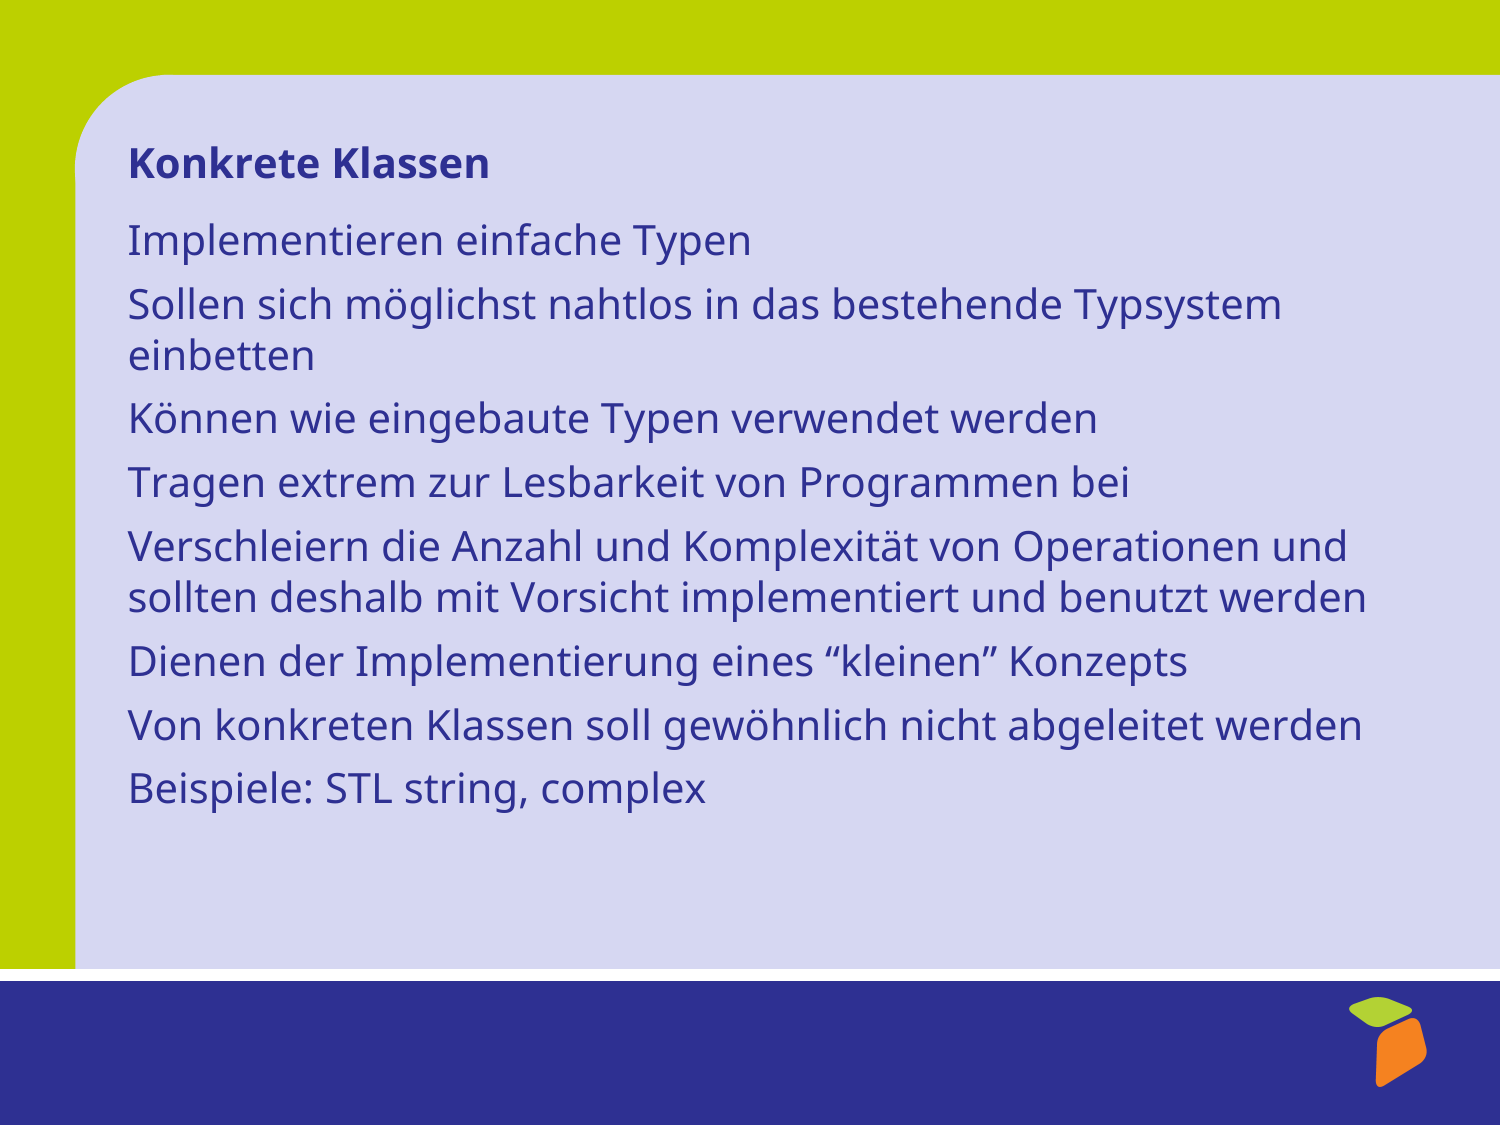

# Konkrete Klassen
Implementieren einfache Typen
Sollen sich möglichst nahtlos in das bestehende Typsystem einbetten
Können wie eingebaute Typen verwendet werden
Tragen extrem zur Lesbarkeit von Programmen bei
Verschleiern die Anzahl und Komplexität von Operationen und sollten deshalb mit Vorsicht implementiert und benutzt werden
Dienen der Implementierung eines “kleinen” Konzepts
Von konkreten Klassen soll gewöhnlich nicht abgeleitet werden
Beispiele: STL string, complex